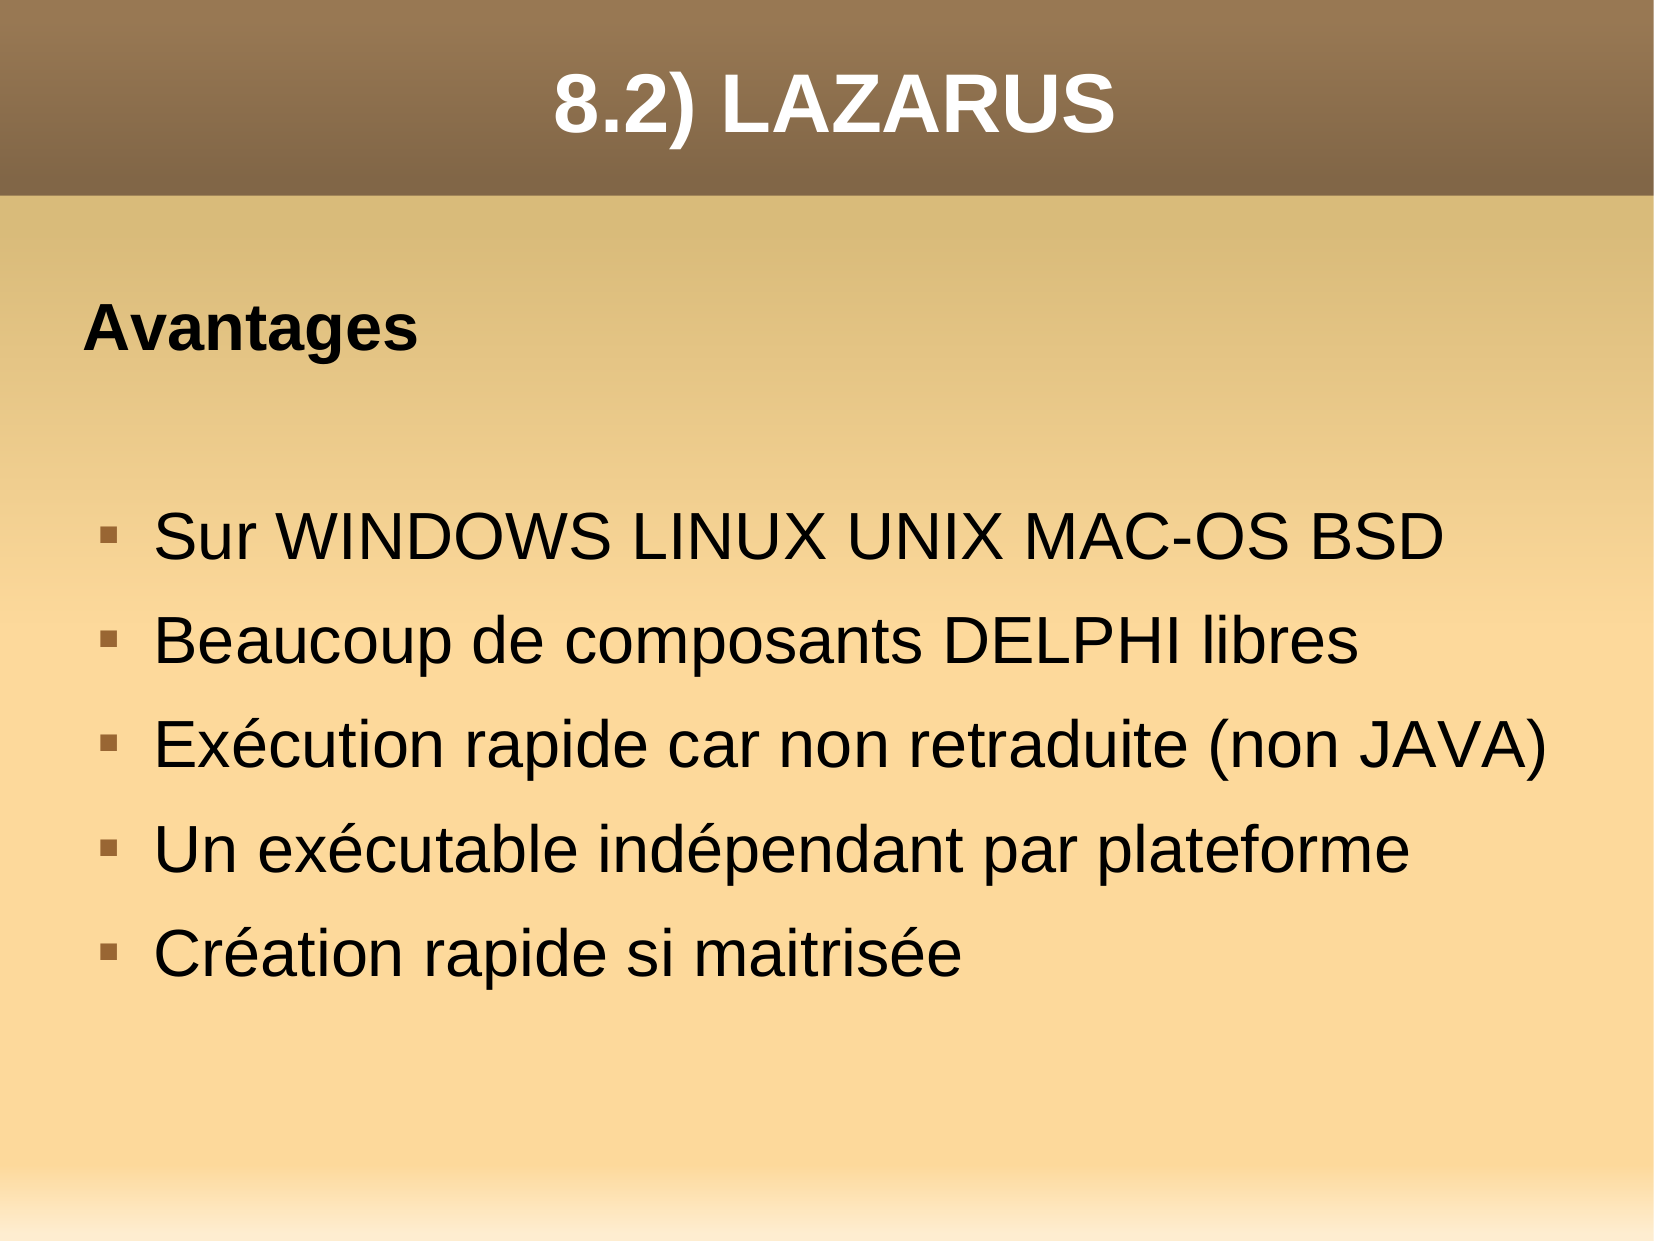

# 8.2) LAZARUS
Avantages
Sur WINDOWS LINUX UNIX MAC-OS BSD
Beaucoup de composants DELPHI libres
Exécution rapide car non retraduite (non JAVA)
Un exécutable indépendant par plateforme
Création rapide si maitrisée